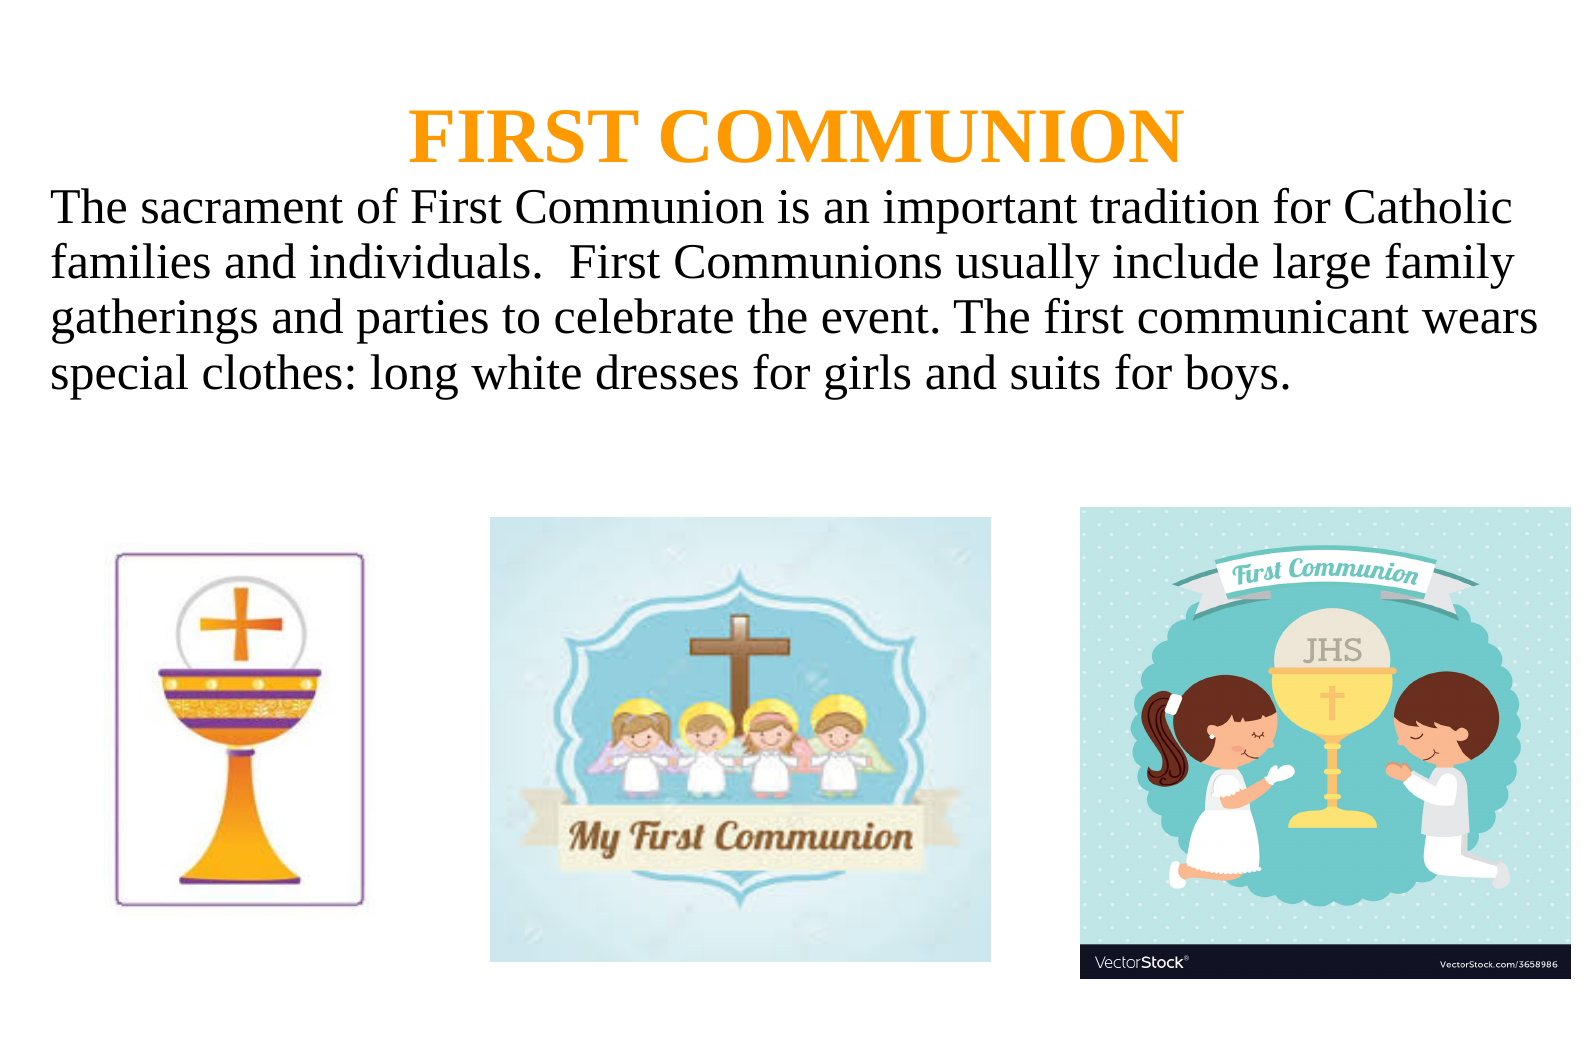

# FIRST COMMUNION
The sacrament of First Communion is an important tradition for Catholic
families and individuals. First Communions usually include large family
gatherings and parties to celebrate the event. The first communicant wears
special clothes: long white dresses for girls and suits for boys.